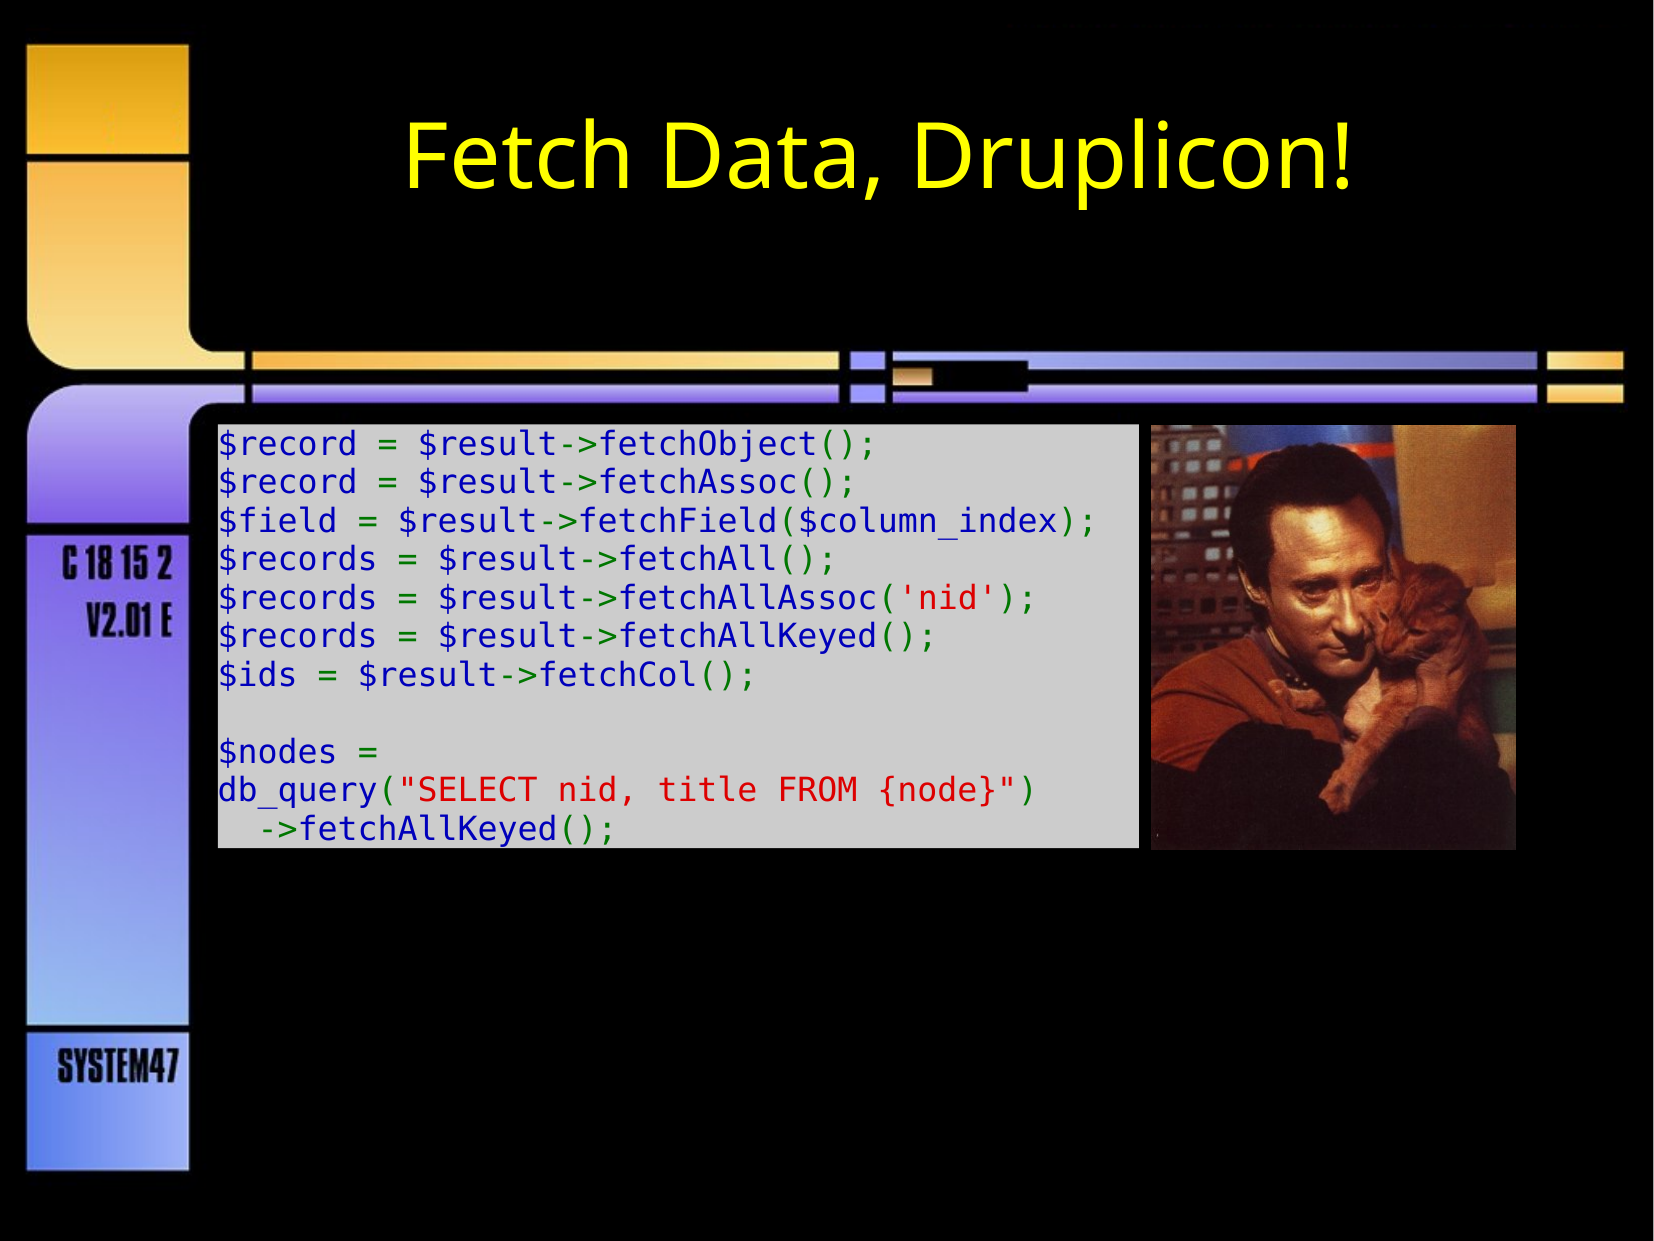

# Fetch Data, Druplicon!
$record = $result->fetchObject();
$record = $result->fetchAssoc();
$field = $result->fetchField($column_index);
$records = $result->fetchAll();
$records = $result->fetchAllAssoc('nid');
$records = $result->fetchAllKeyed();
$ids = $result->fetchCol();
$nodes =
db_query("SELECT nid, title FROM {node}")
 ->fetchAllKeyed();